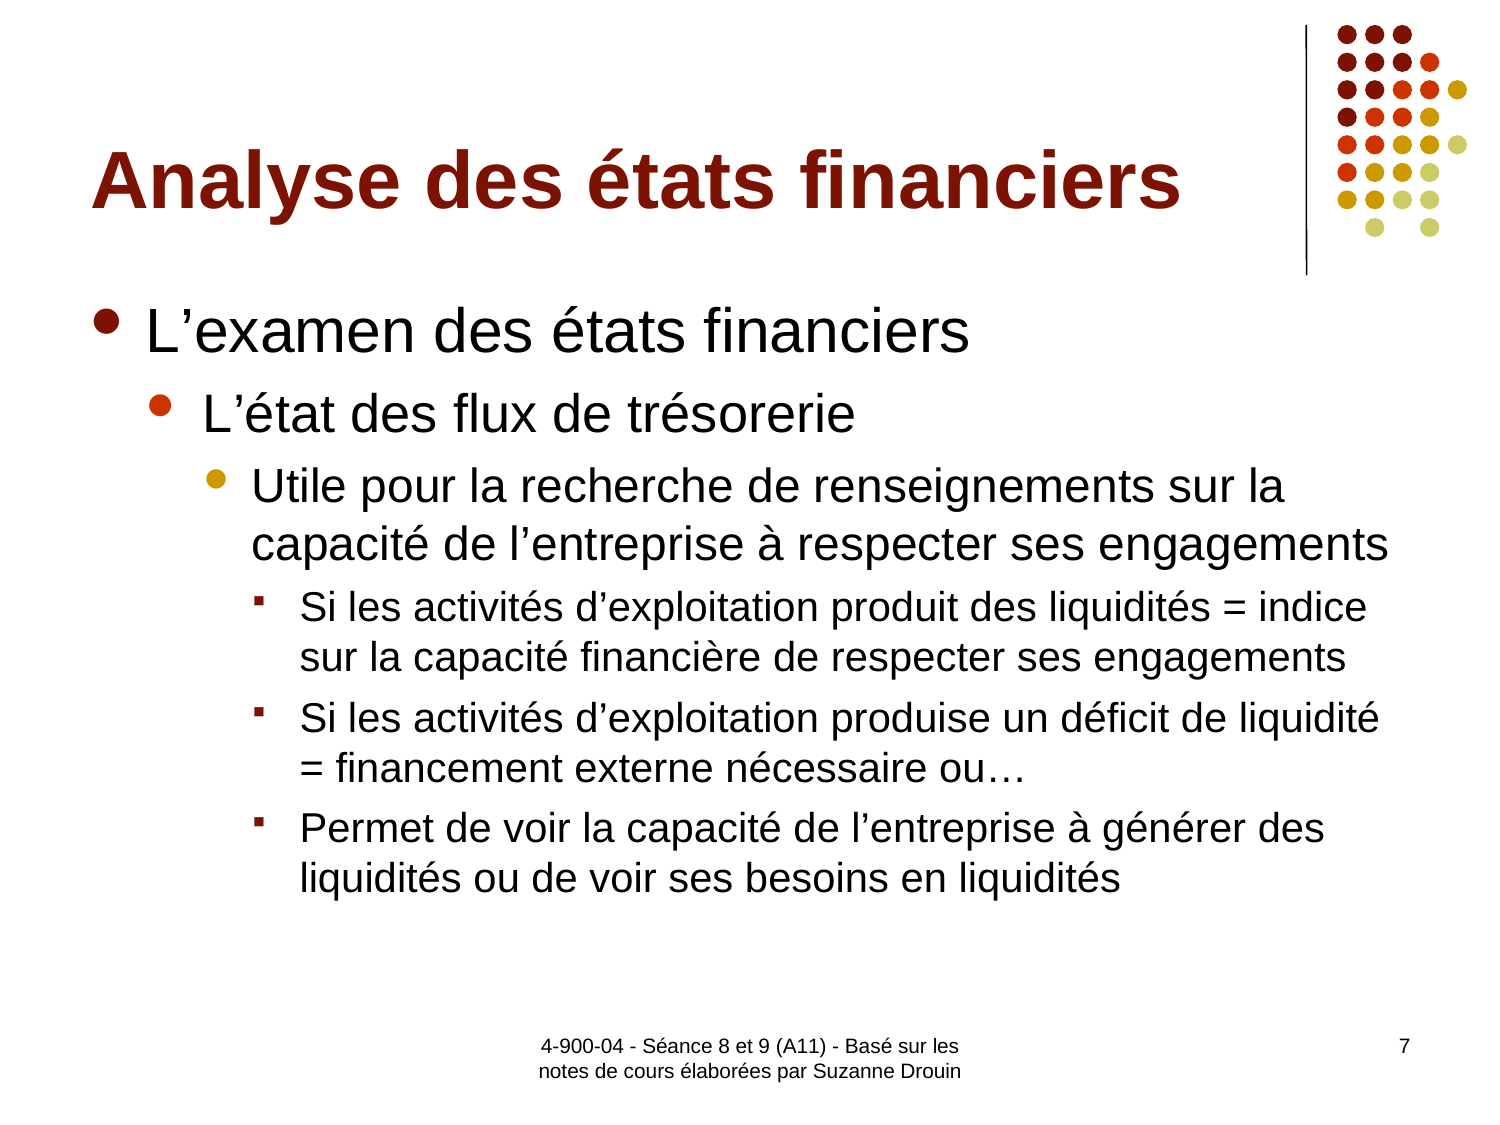

Analyse des états financiers
L’examen des états financiers
L’état des flux de trésorerie
Utile pour la recherche de renseignements sur la capacité de l’entreprise à respecter ses engagements
Si les activités d’exploitation produit des liquidités = indice sur la capacité financière de respecter ses engagements
Si les activités d’exploitation produise un déficit de liquidité = financement externe nécessaire ou…
Permet de voir la capacité de l’entreprise à générer des liquidités ou de voir ses besoins en liquidités
4-900-04 - Séance 8 et 9 (A11) - Basé sur les notes de cours élaborées par Suzanne Drouin